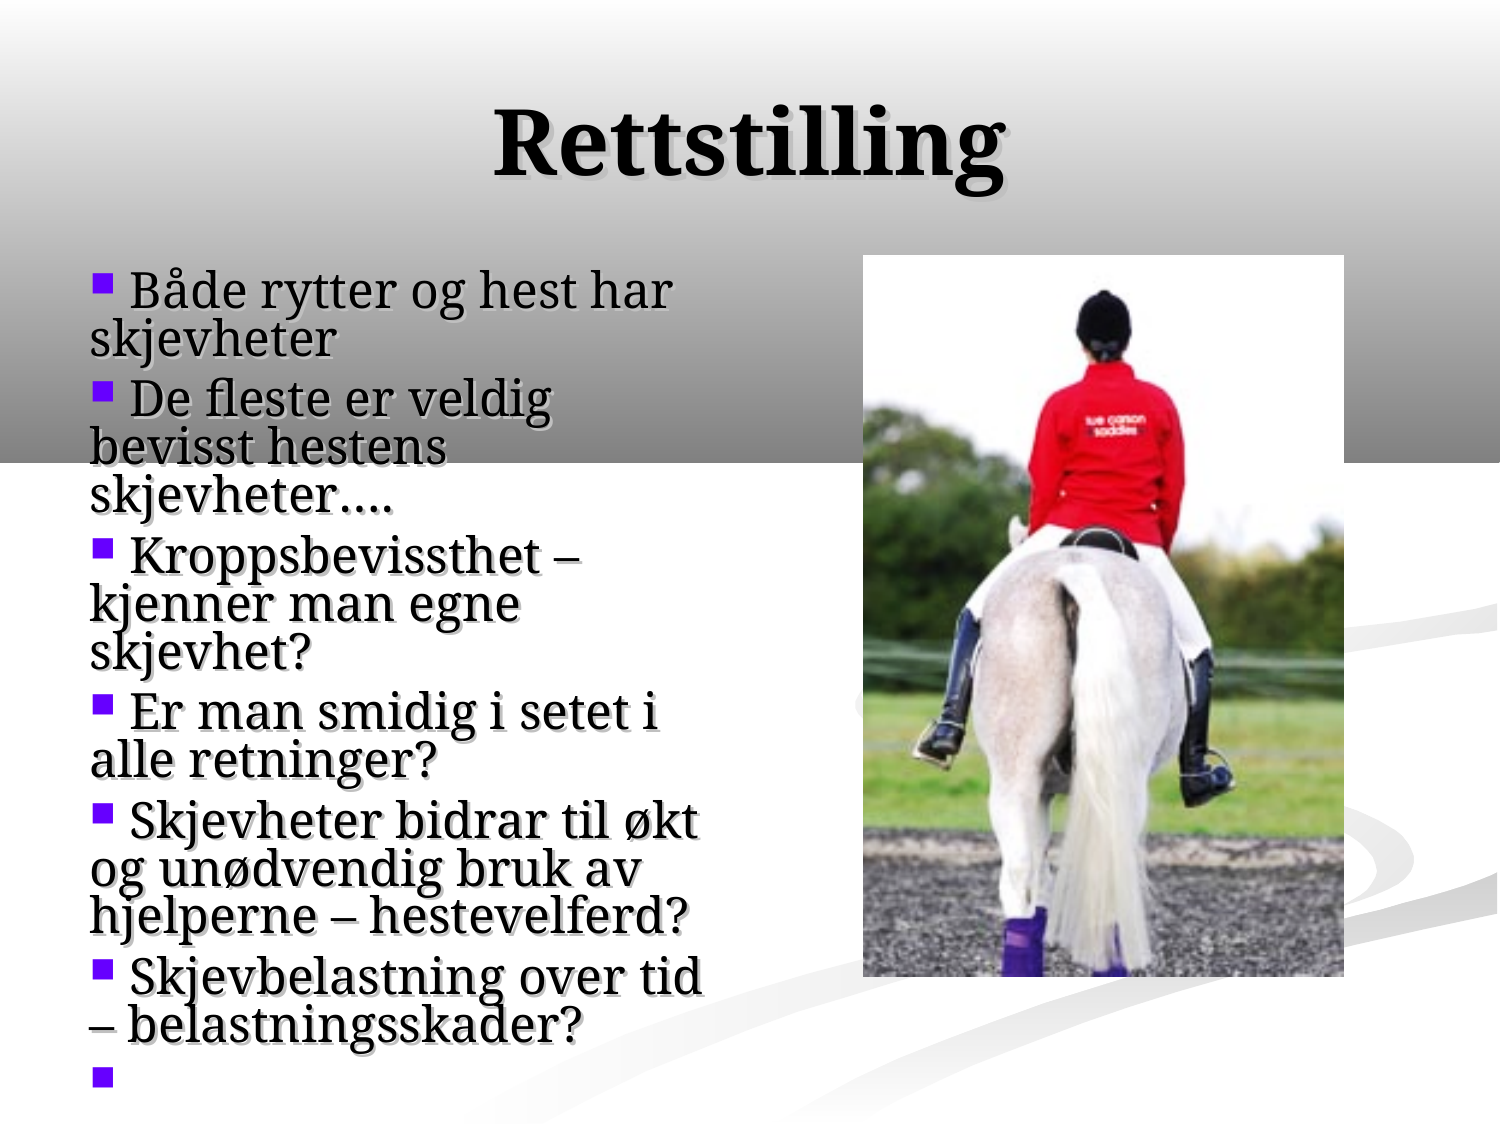

# Rettstilling
 Både rytter og hest har skjevheter
 De fleste er veldig bevisst hestens skjevheter….
 Kroppsbevissthet – kjenner man egne skjevhet?
 Er man smidig i setet i alle retninger?
 Skjevheter bidrar til økt og unødvendig bruk av hjelperne – hestevelferd?
 Skjevbelastning over tid – belastningsskader?